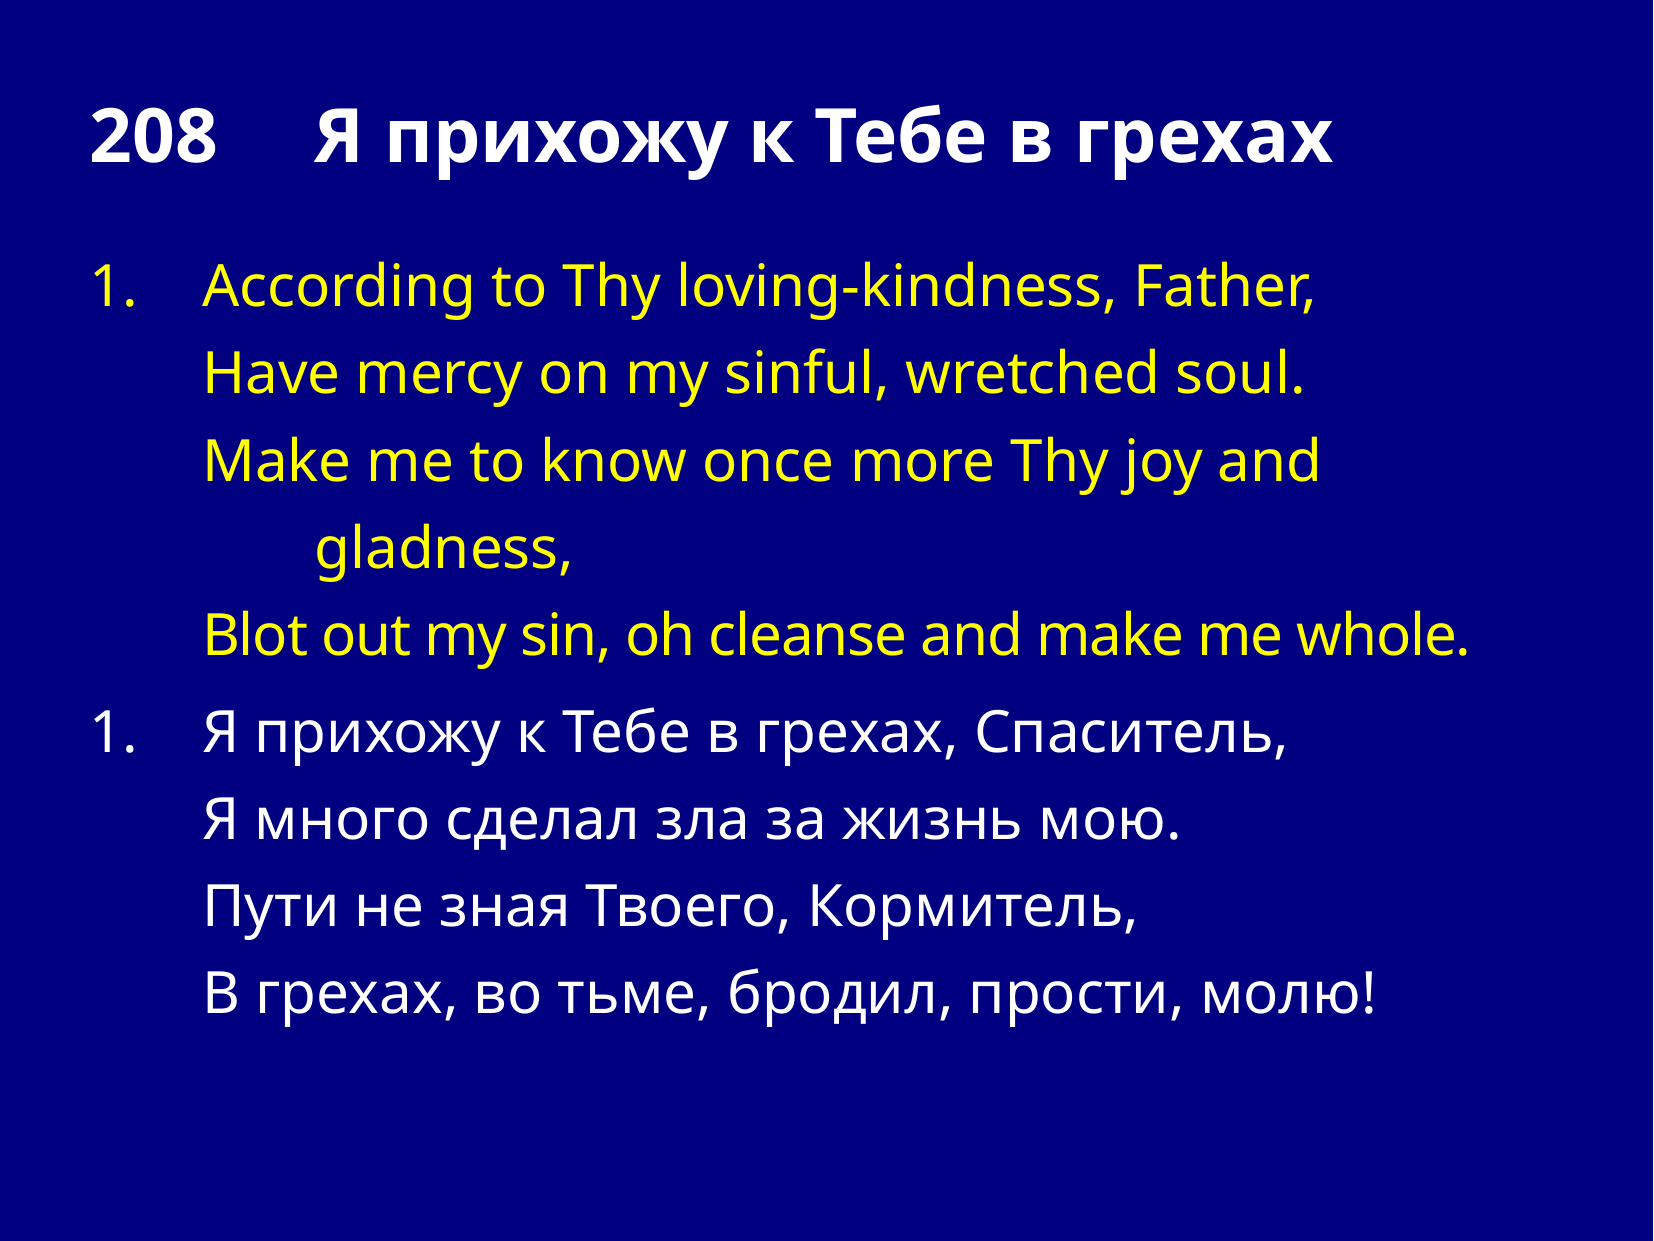

208	Я прихожу к Тебе в грехах
1.	According to Thy loving-kindness, Father,
	Have mercy on my sinful, wretched soul.
	Make me to know once more Thy joy and
		gladness,
	Blot out my sin, oh cleanse and make me whole.
1.	Я прихожу к Тебе в грехах, Спаситель,
	Я много сделал зла за жизнь мою.
	Пути не зная Твоего, Кормитель,
	В грехах, во тьме, бродил, прости, молю!